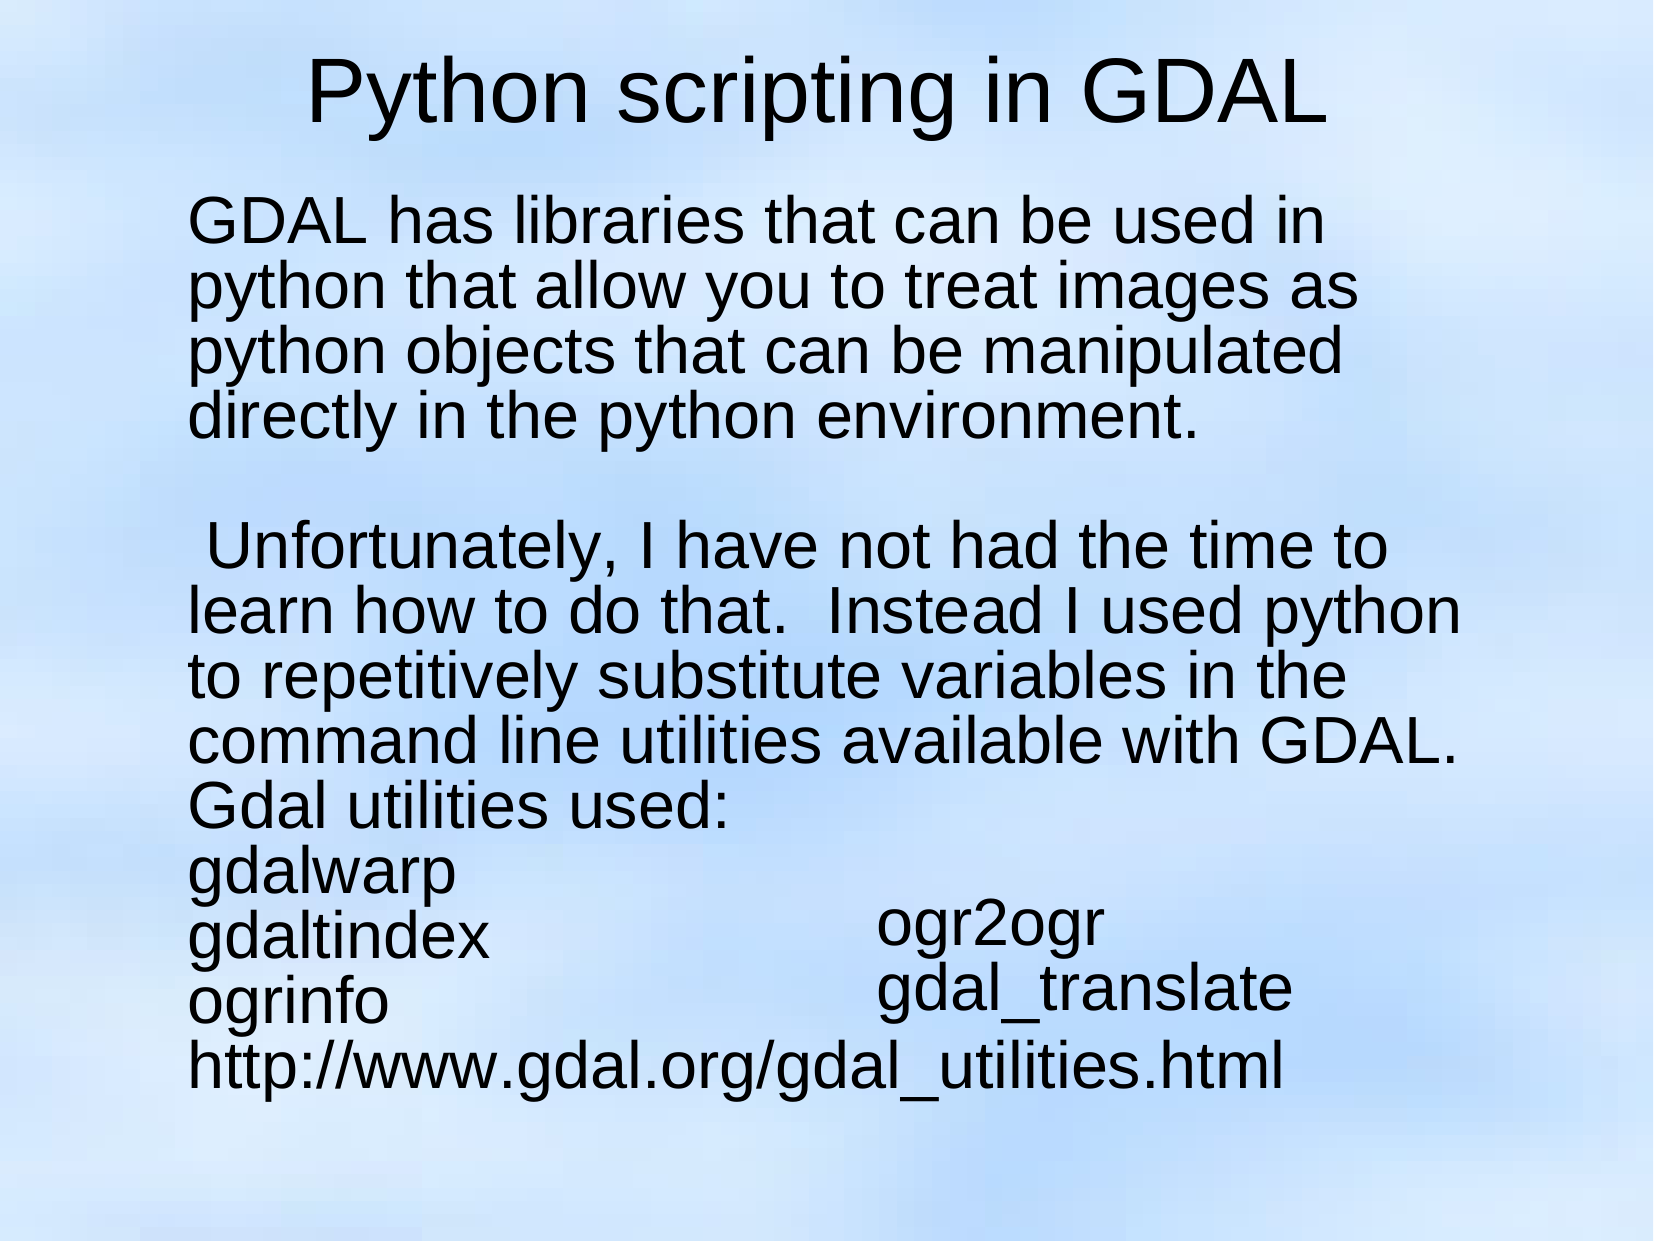

# Python scripting in GDAL
GDAL has libraries that can be used in python that allow you to treat images as python objects that can be manipulated directly in the python environment.
 Unfortunately, I have not had the time to learn how to do that. Instead I used python to repetitively substitute variables in the command line utilities available with GDAL.
Gdal utilities used:
gdalwarp
gdaltindex
ogrinfo
http://www.gdal.org/gdal_utilities.html
ogr2ogr
gdal_translate